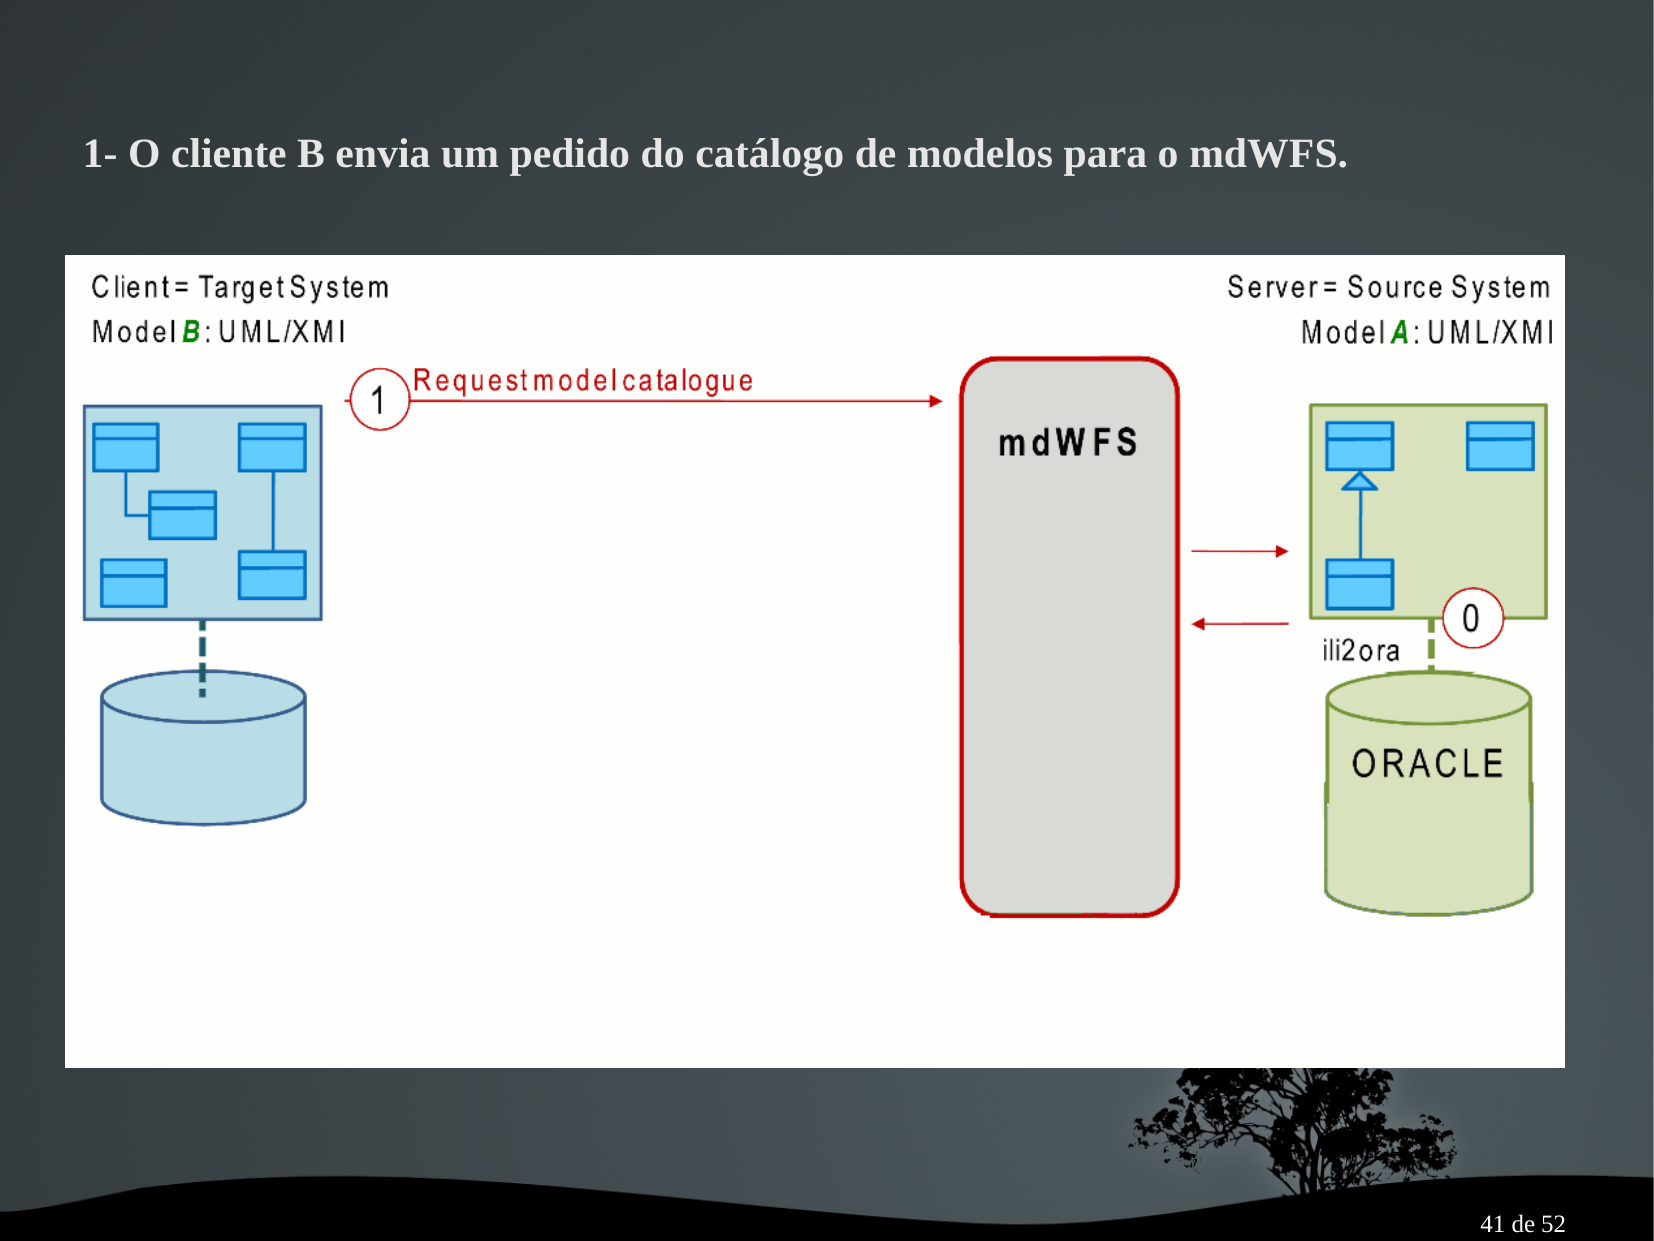

# 1- O cliente B envia um pedido do catálogo de modelos para o mdWFS.
41